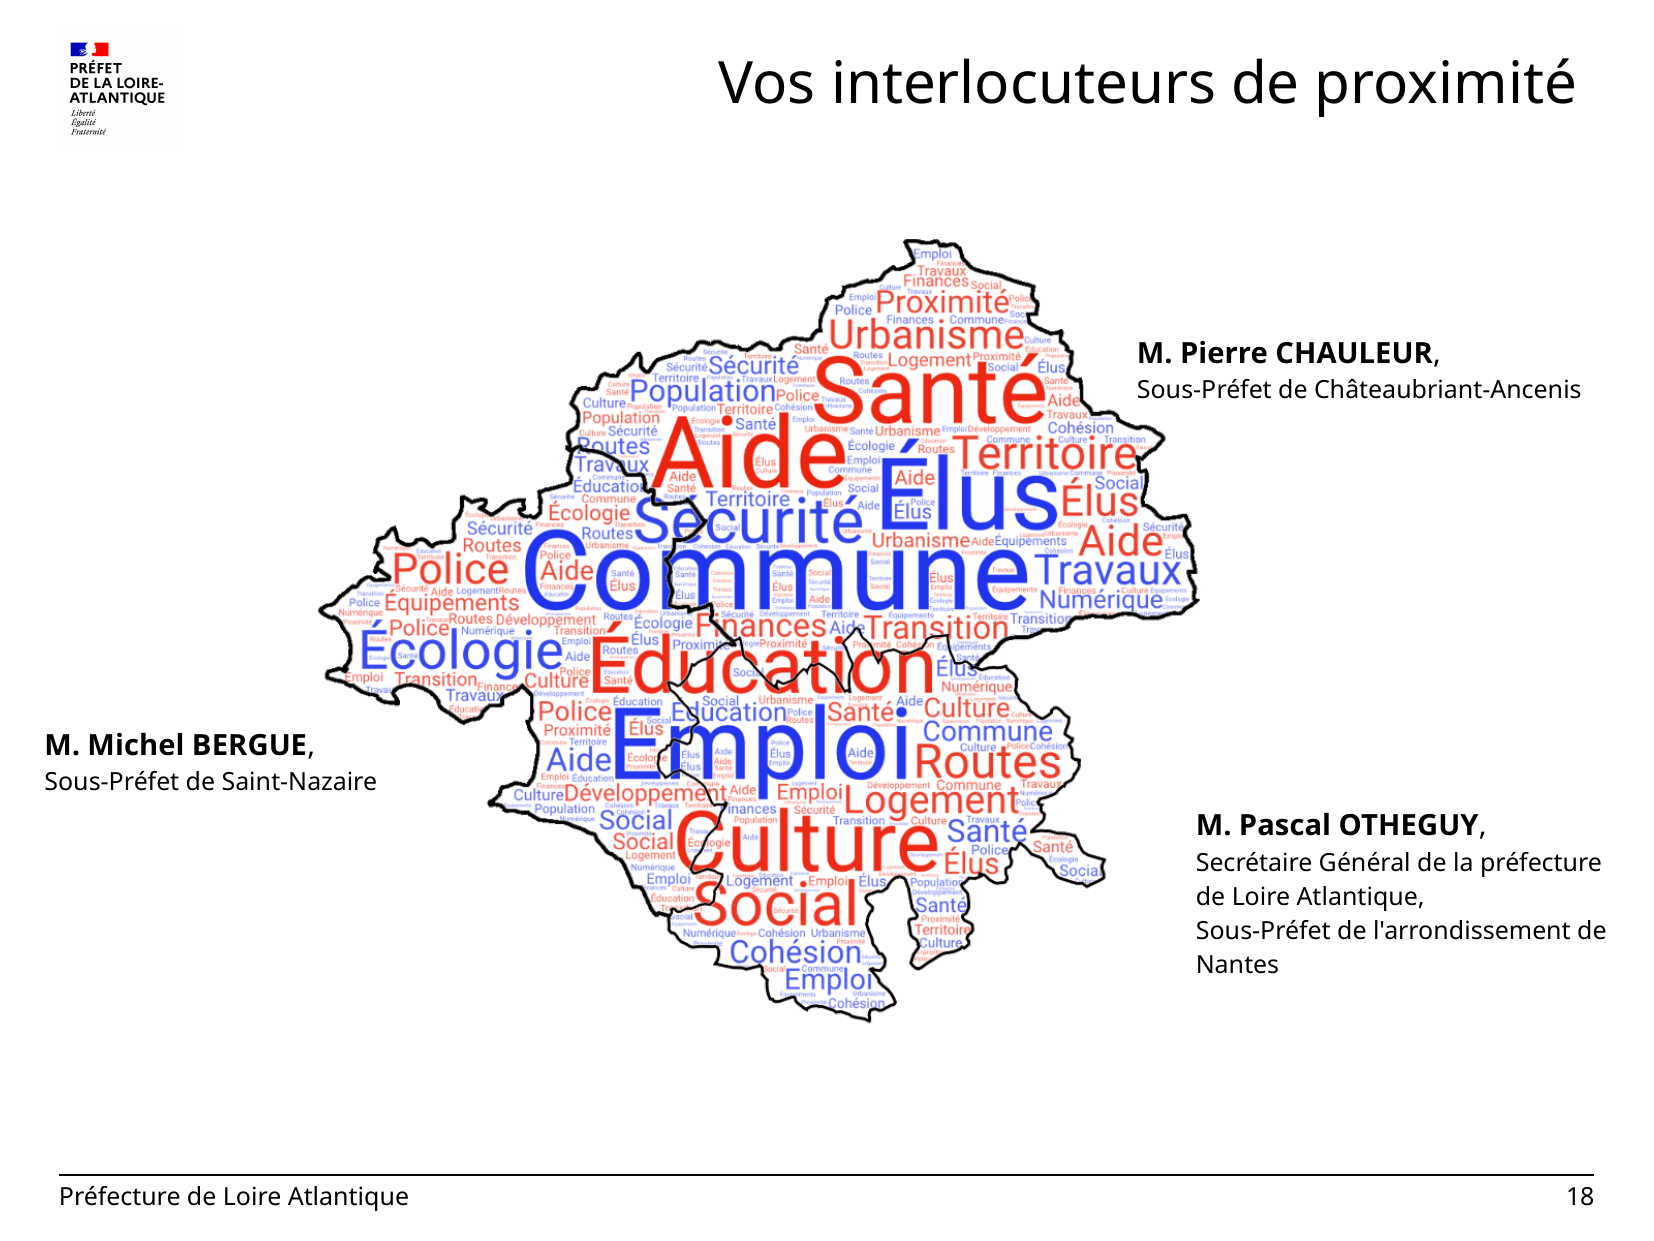

# Vos interlocuteurs de proximité
M. Pierre CHAULEUR,
Sous-Préfet de Châteaubriant-Ancenis
M. Michel BERGUE,
Sous-Préfet de Saint-Nazaire
M. Pascal OTHEGUY, Secrétaire Général de la préfecture de Loire Atlantique,
Sous-Préfet de l'arrondissement de Nantes
18
Préfecture de Loire Atlantique